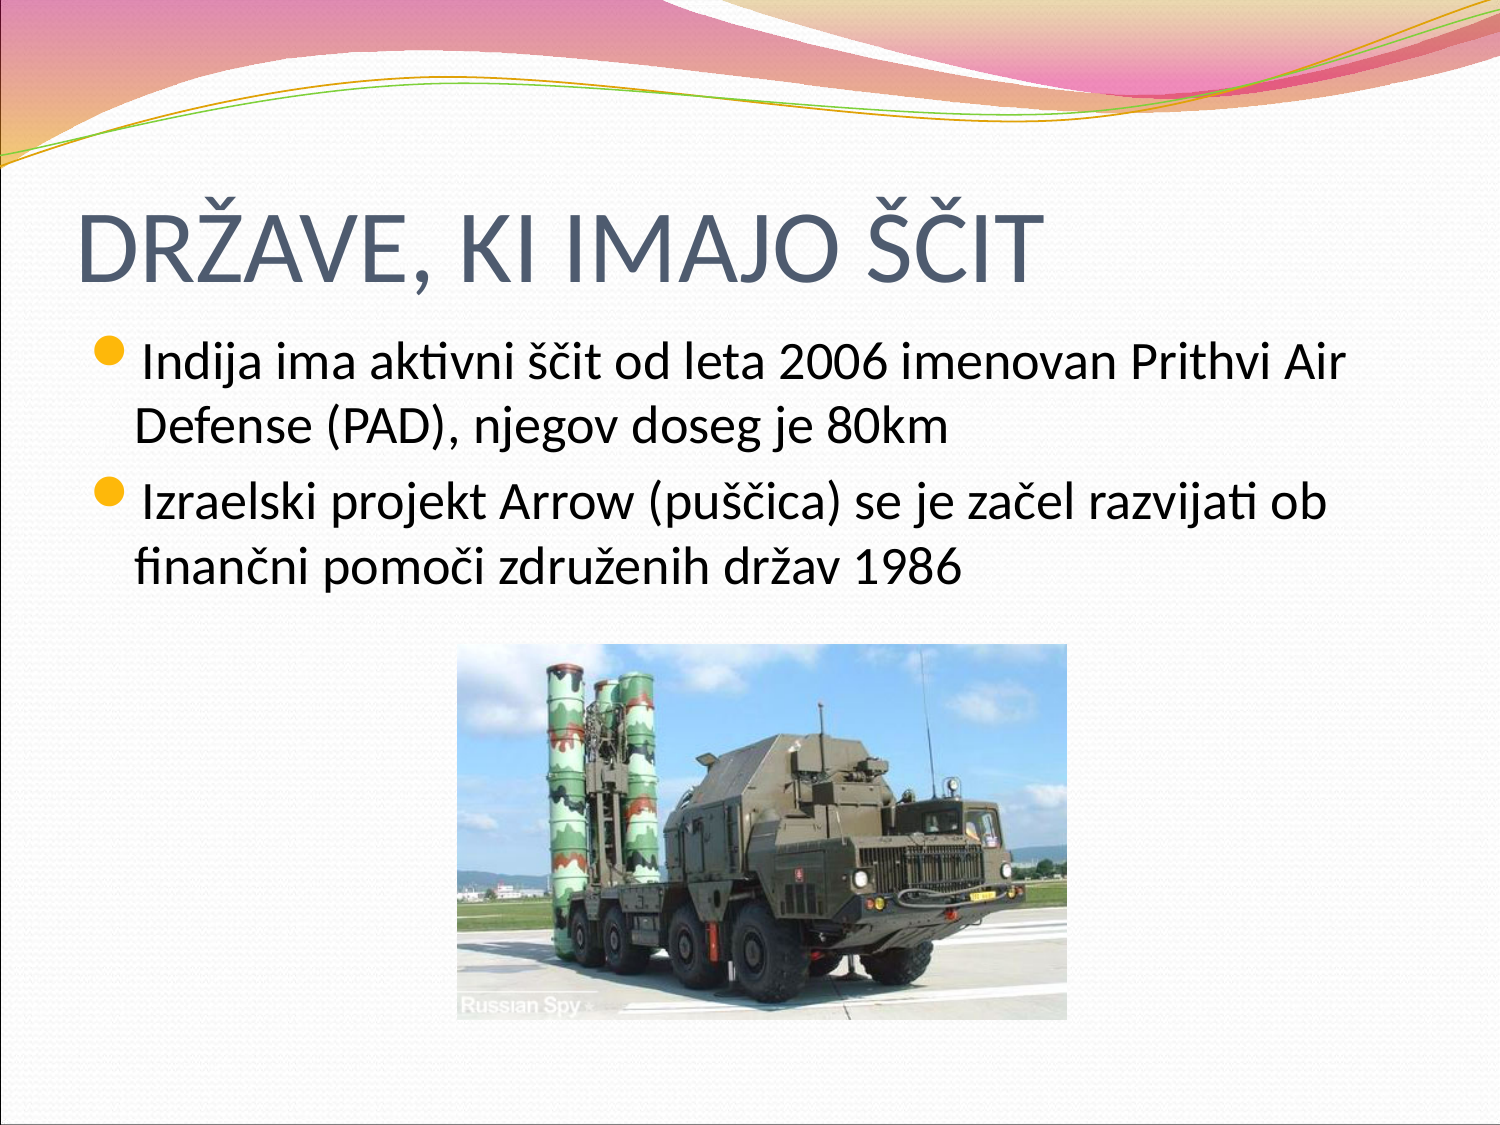

# DRŽAVE, KI IMAJO ŠČIT
Indija ima aktivni ščit od leta 2006 imenovan Prithvi Air Defense (PAD), njegov doseg je 80km
Izraelski projekt Arrow (puščica) se je začel razvijati ob finančni pomoči združenih držav 1986